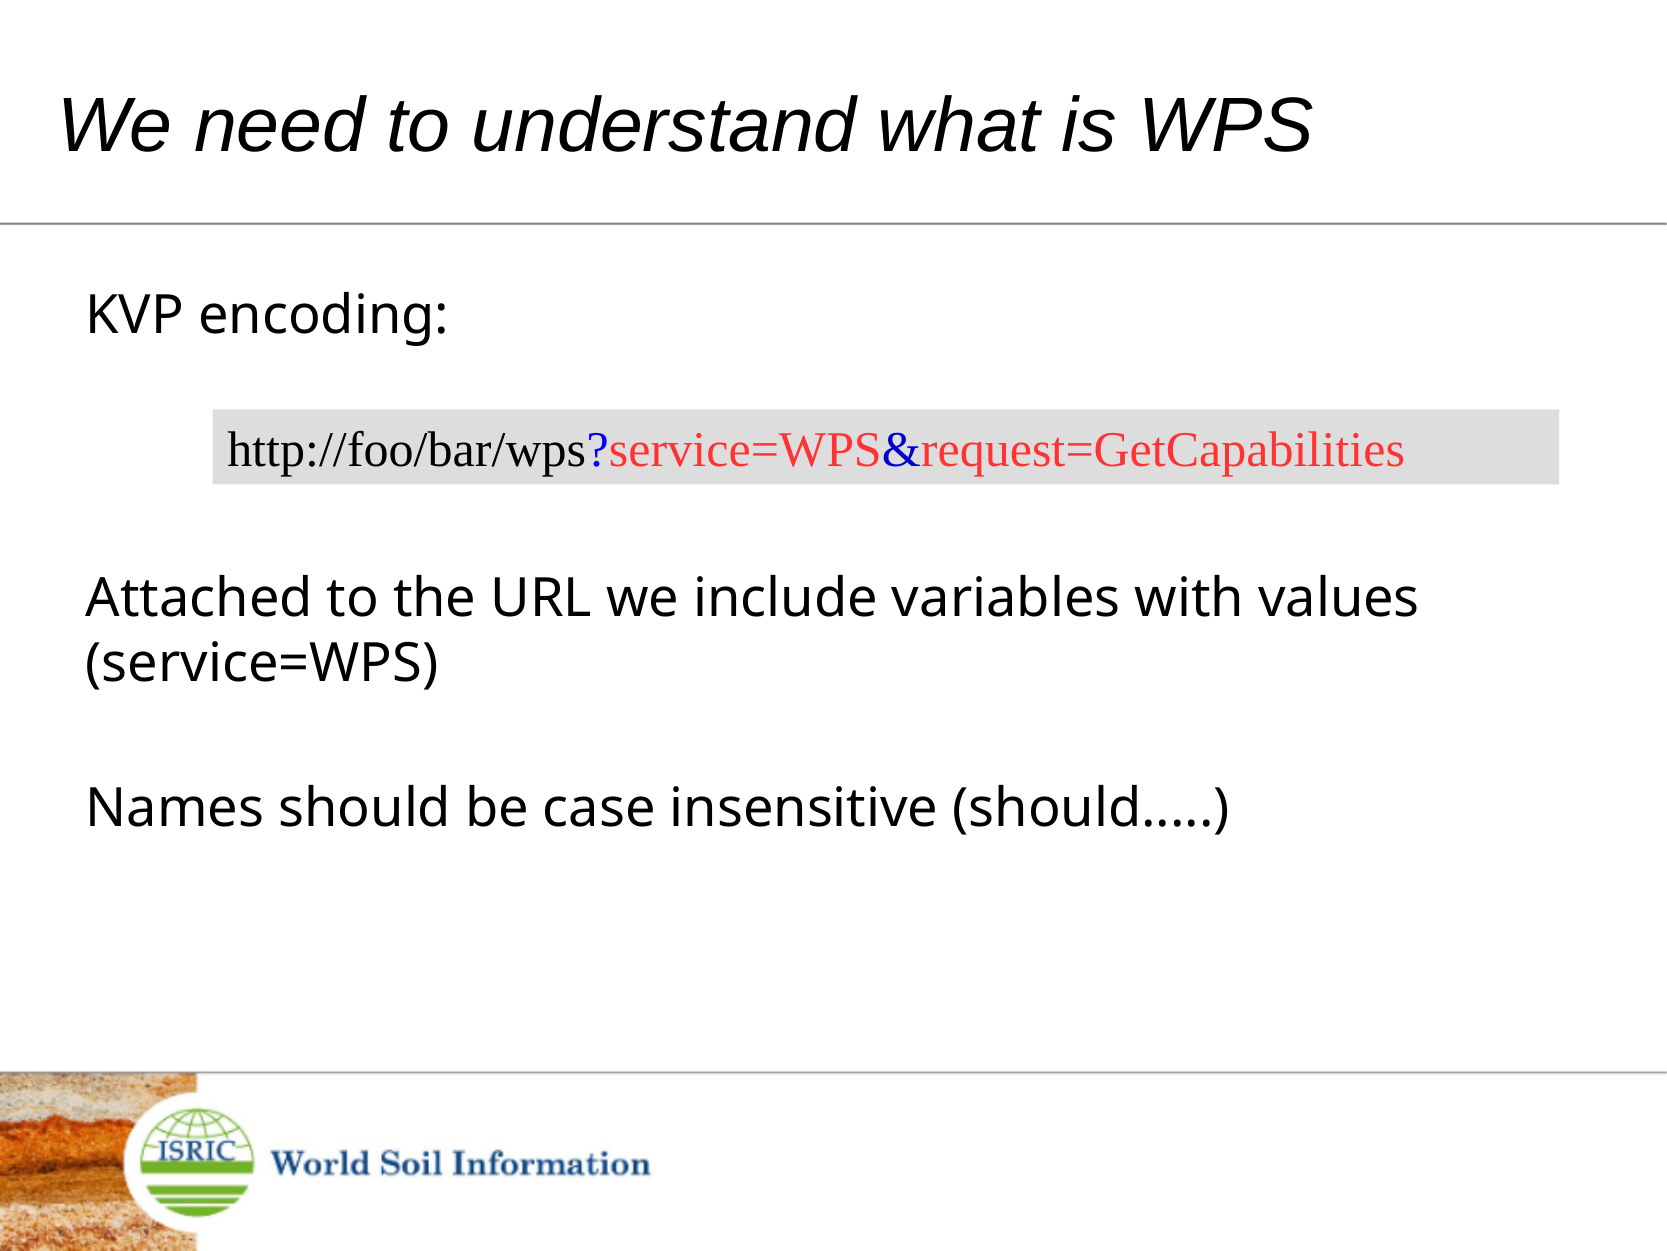

We need to understand what is WPS
KVP encoding:
http://foo/bar/wps?service=WPS&request=GetCapabilities
Attached to the URL we include variables with values (service=WPS)
Names should be case insensitive (should.....)
#